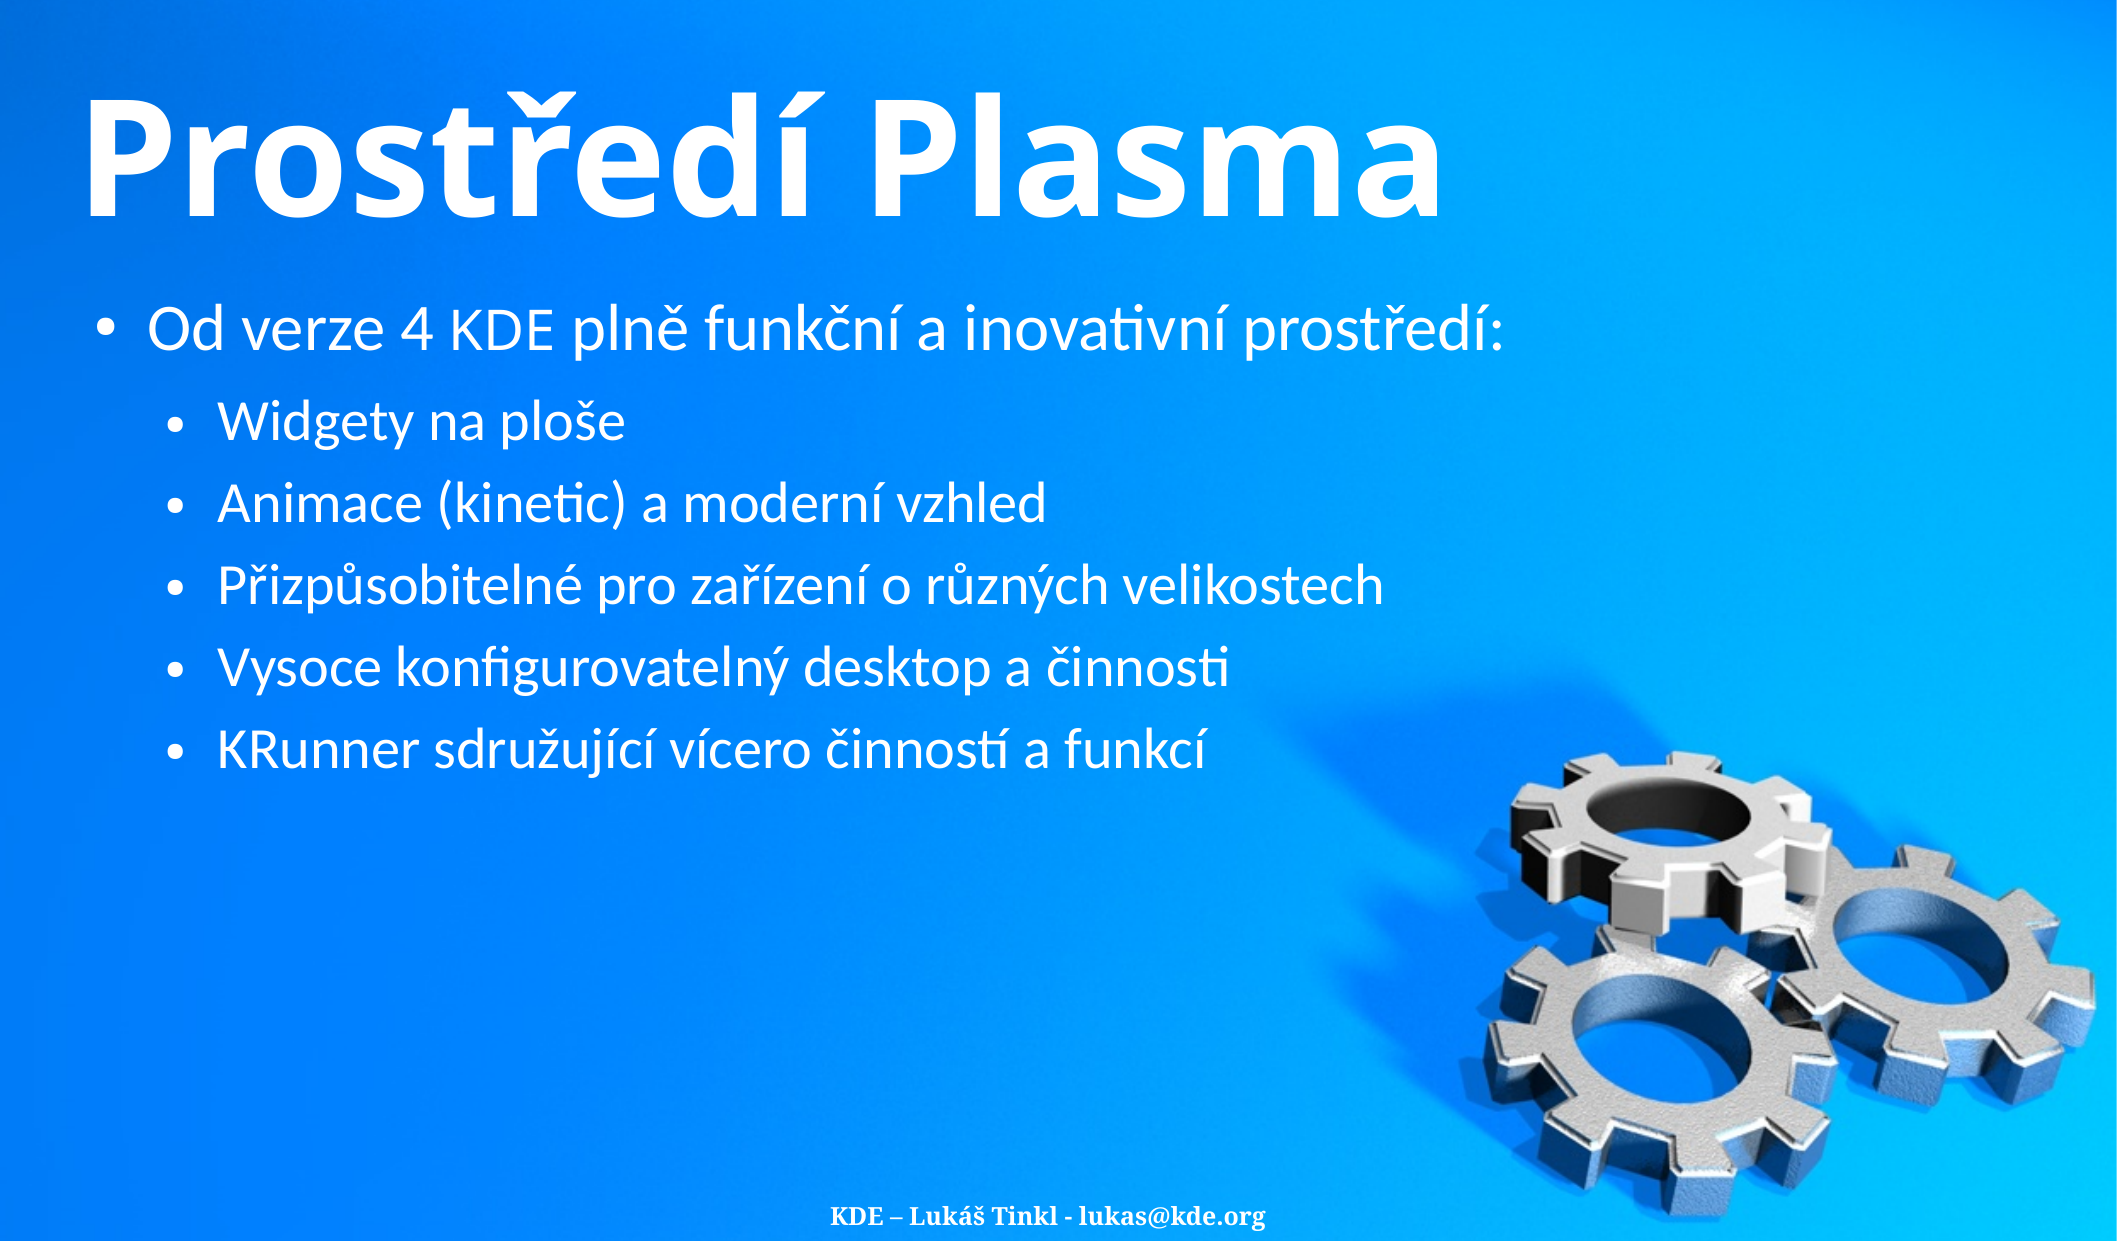

# Prostředí Plasma
Od verze 4 KDE plně funkční a inovativní prostředí:
Widgety na ploše
Animace (kinetic) a moderní vzhled
Přizpůsobitelné pro zařízení o různých velikostech
Vysoce konfigurovatelný desktop a činnosti
KRunner sdružující vícero činností a funkcí
KDE for Beginners - Sandro S. Andrade - sandroandrade@kde.org